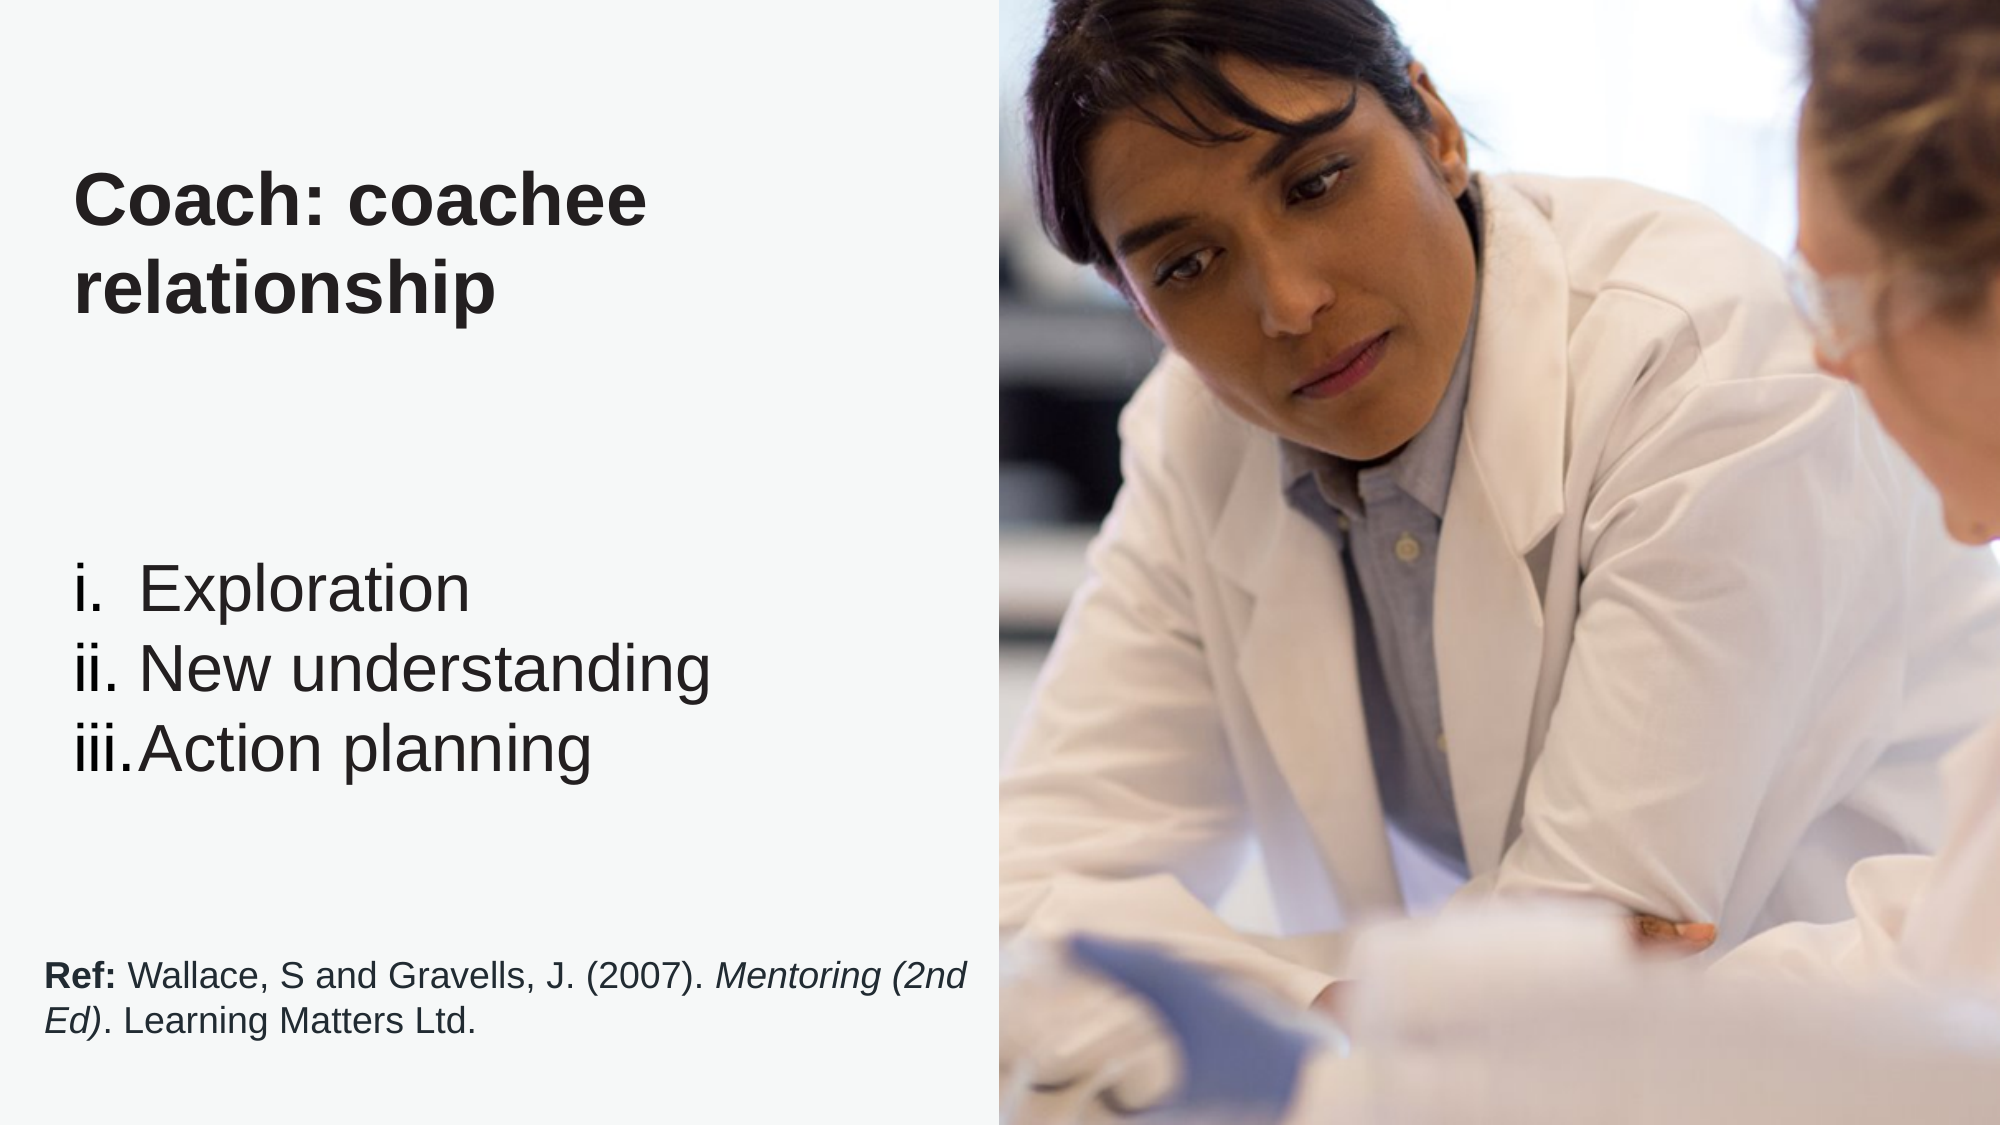

# Coach: coachee relationship
Exploration
New understanding
Action planning
Ref: Wallace, S and Gravells, J. (2007). Mentoring (2nd Ed). Learning Matters Ltd.